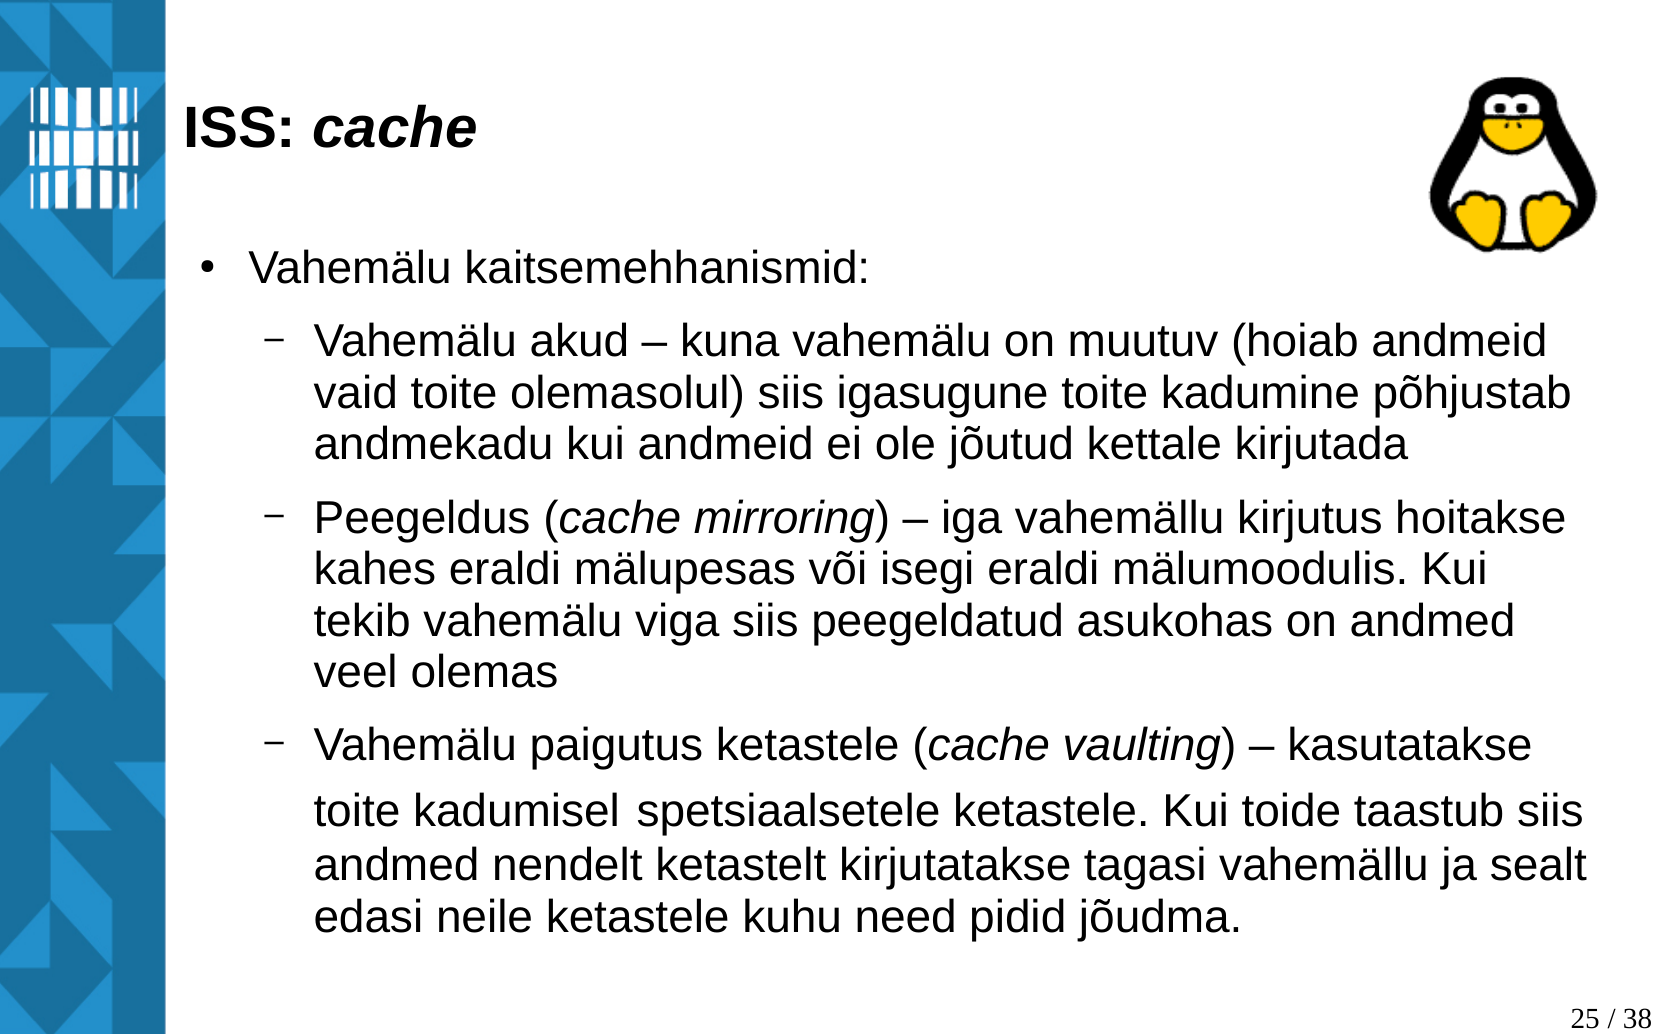

# ISS: cache
Vahemälu kaitsemehhanismid:
Vahemälu akud – kuna vahemälu on muutuv (hoiab andmeid vaid toite olemasolul) siis igasugune toite kadumine põhjustab andmekadu kui andmeid ei ole jõutud kettale kirjutada
Peegeldus (cache mirroring) – iga vahemällu kirjutus hoitakse kahes eraldi mälupesas või isegi eraldi mälumoodulis. Kui tekib vahemälu viga siis peegeldatud asukohas on andmed veel olemas
Vahemälu paigutus ketastele (cache vaulting) – kasutatakse toite kadumisel spetsiaalsetele ketastele. Kui toide taastub siis andmed nendelt ketastelt kirjutatakse tagasi vahemällu ja sealt edasi neile ketastele kuhu need pidid jõudma.